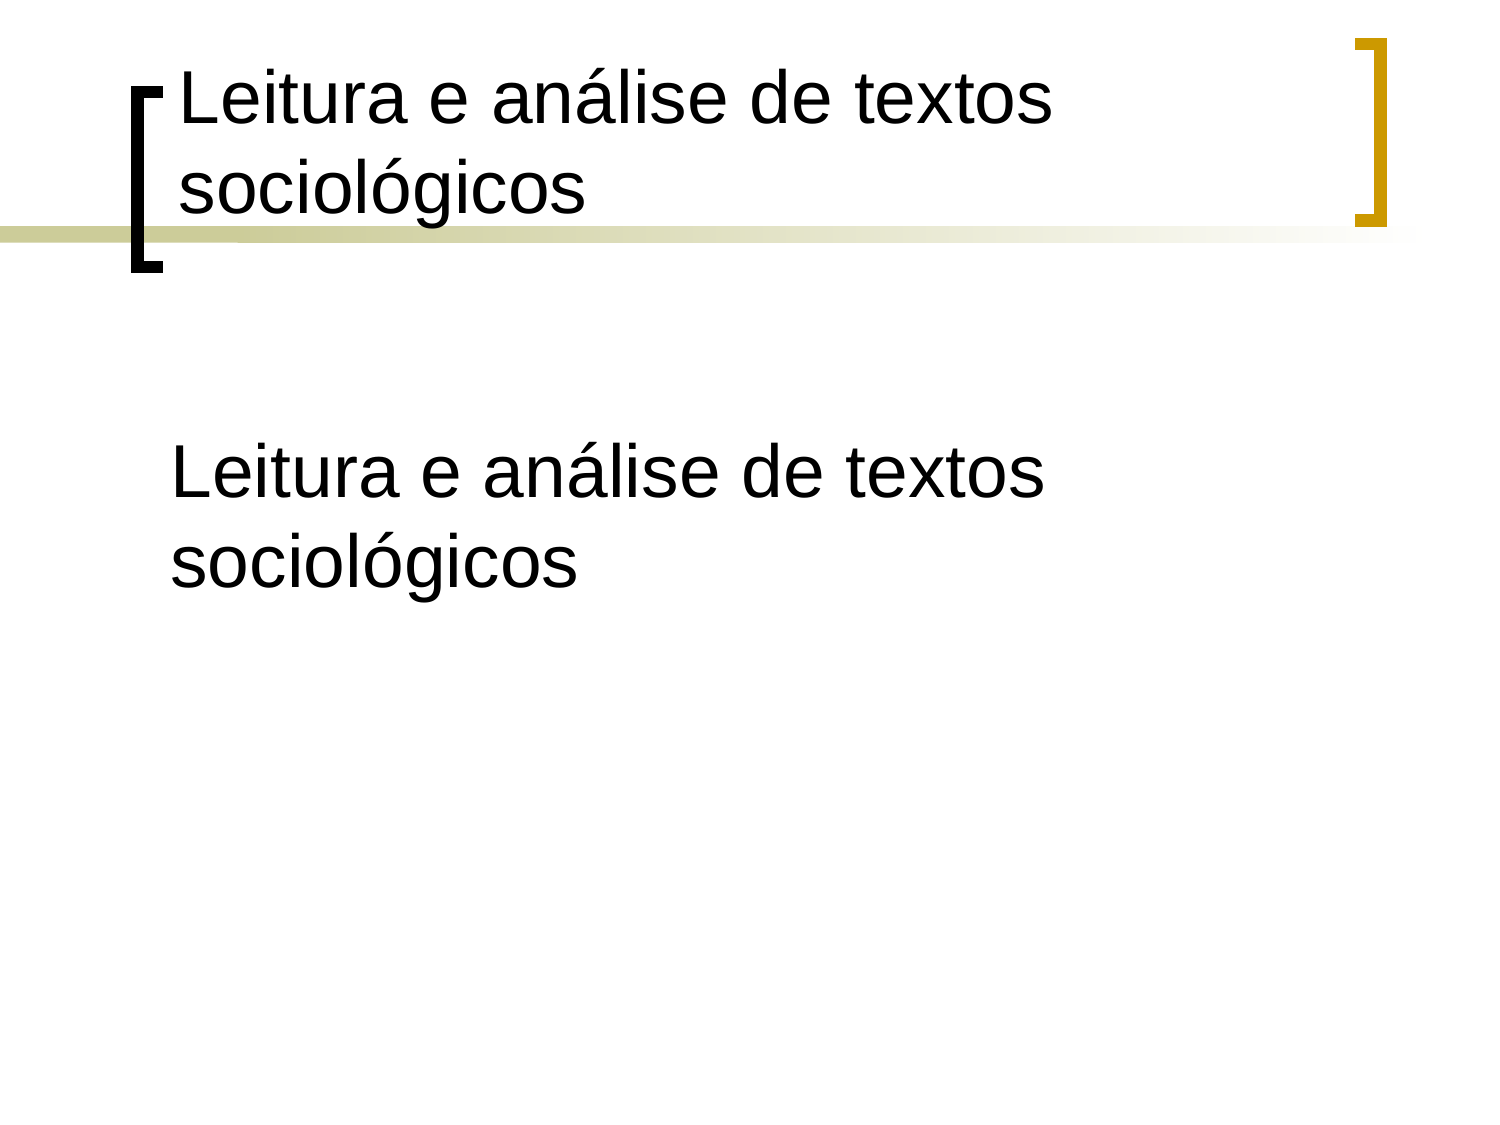

Leitura e análise de textos sociológicos
# Leitura e análise de textos sociológicos